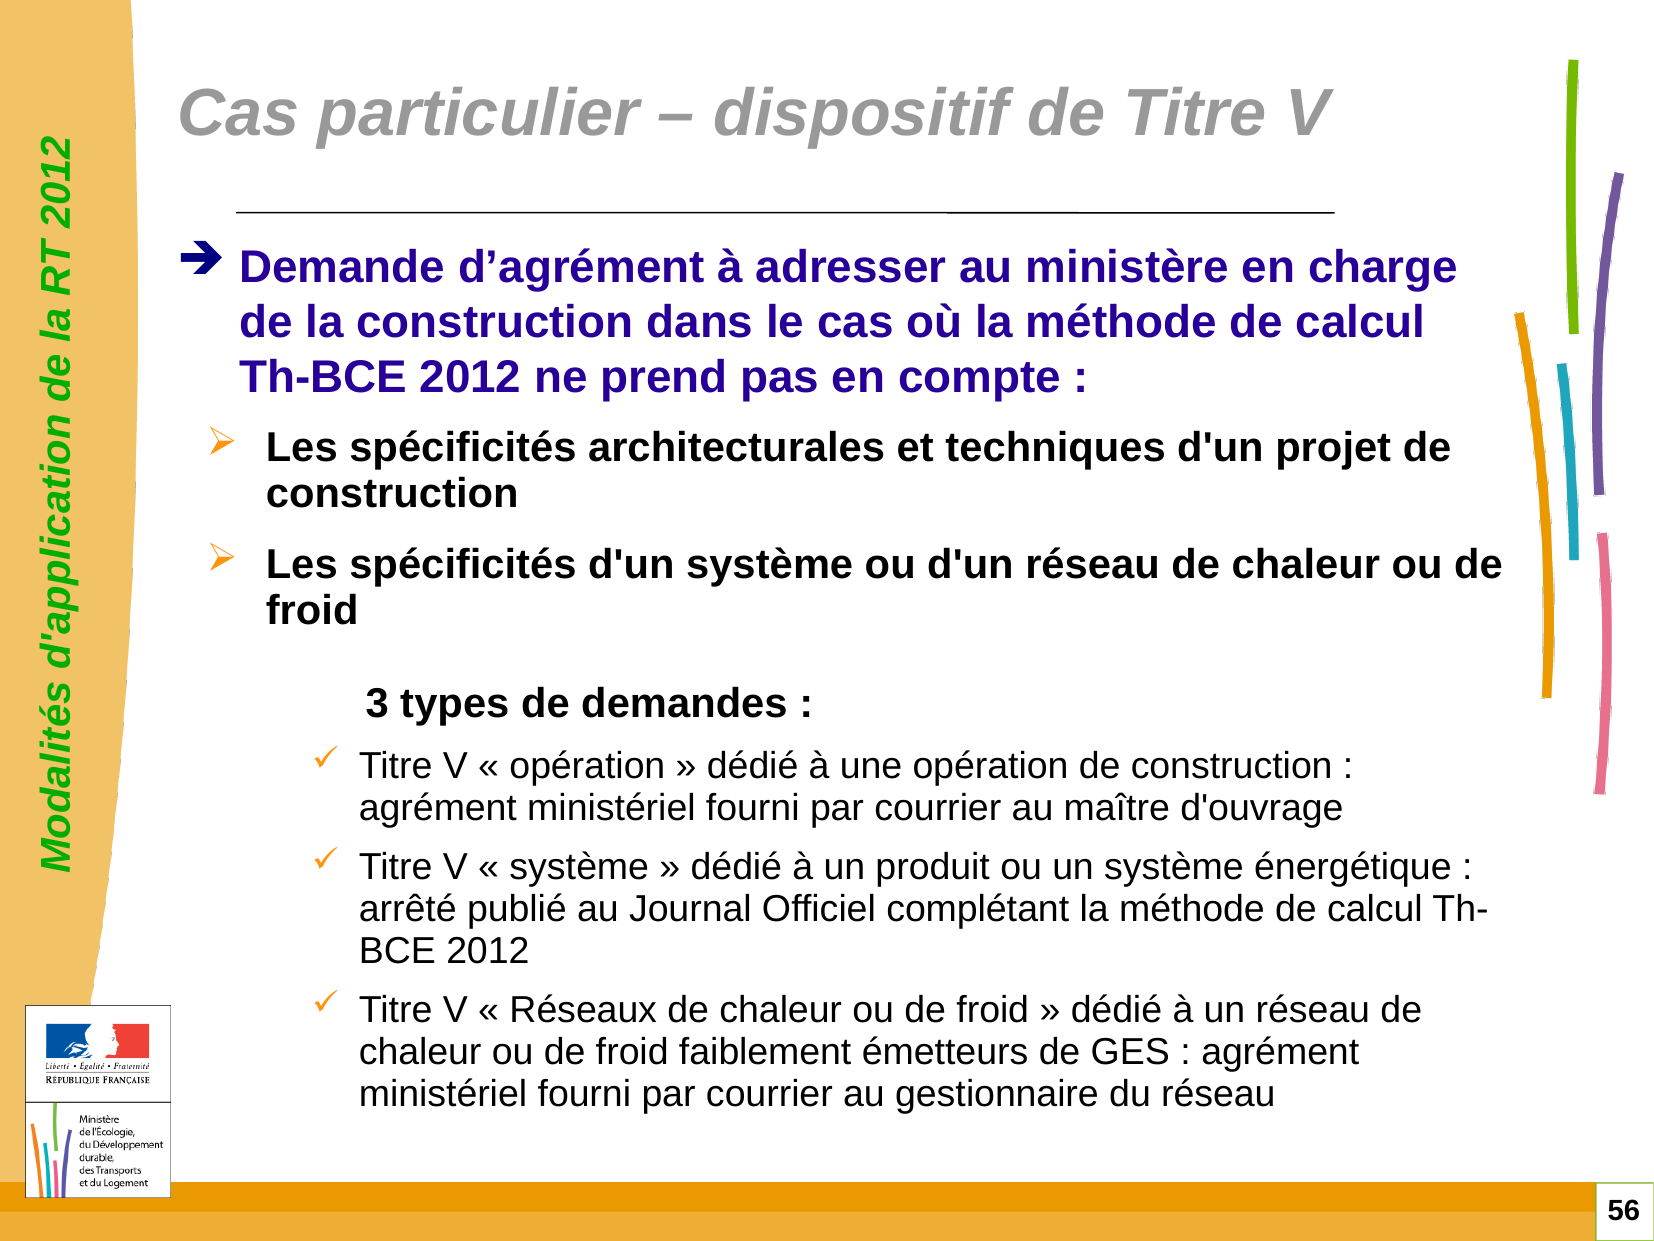

Cas particulier – dispositif de Titre V
# Demande d’agrément à adresser au ministère en charge de la construction dans le cas où la méthode de calcul Th-BCE 2012 ne prend pas en compte :
Les spécificités architecturales et techniques d'un projet de construction
Les spécificités d'un système ou d'un réseau de chaleur ou de froid
 3 types de demandes :
Titre V « opération » dédié à une opération de construction : agrément ministériel fourni par courrier au maître d'ouvrage
Titre V « système » dédié à un produit ou un système énergétique : arrêté publié au Journal Officiel complétant la méthode de calcul Th-BCE 2012
Titre V « Réseaux de chaleur ou de froid » dédié à un réseau de chaleur ou de froid faiblement émetteurs de GES : agrément ministériel fourni par courrier au gestionnaire du réseau
Modalités d'application de la RT 2012
56